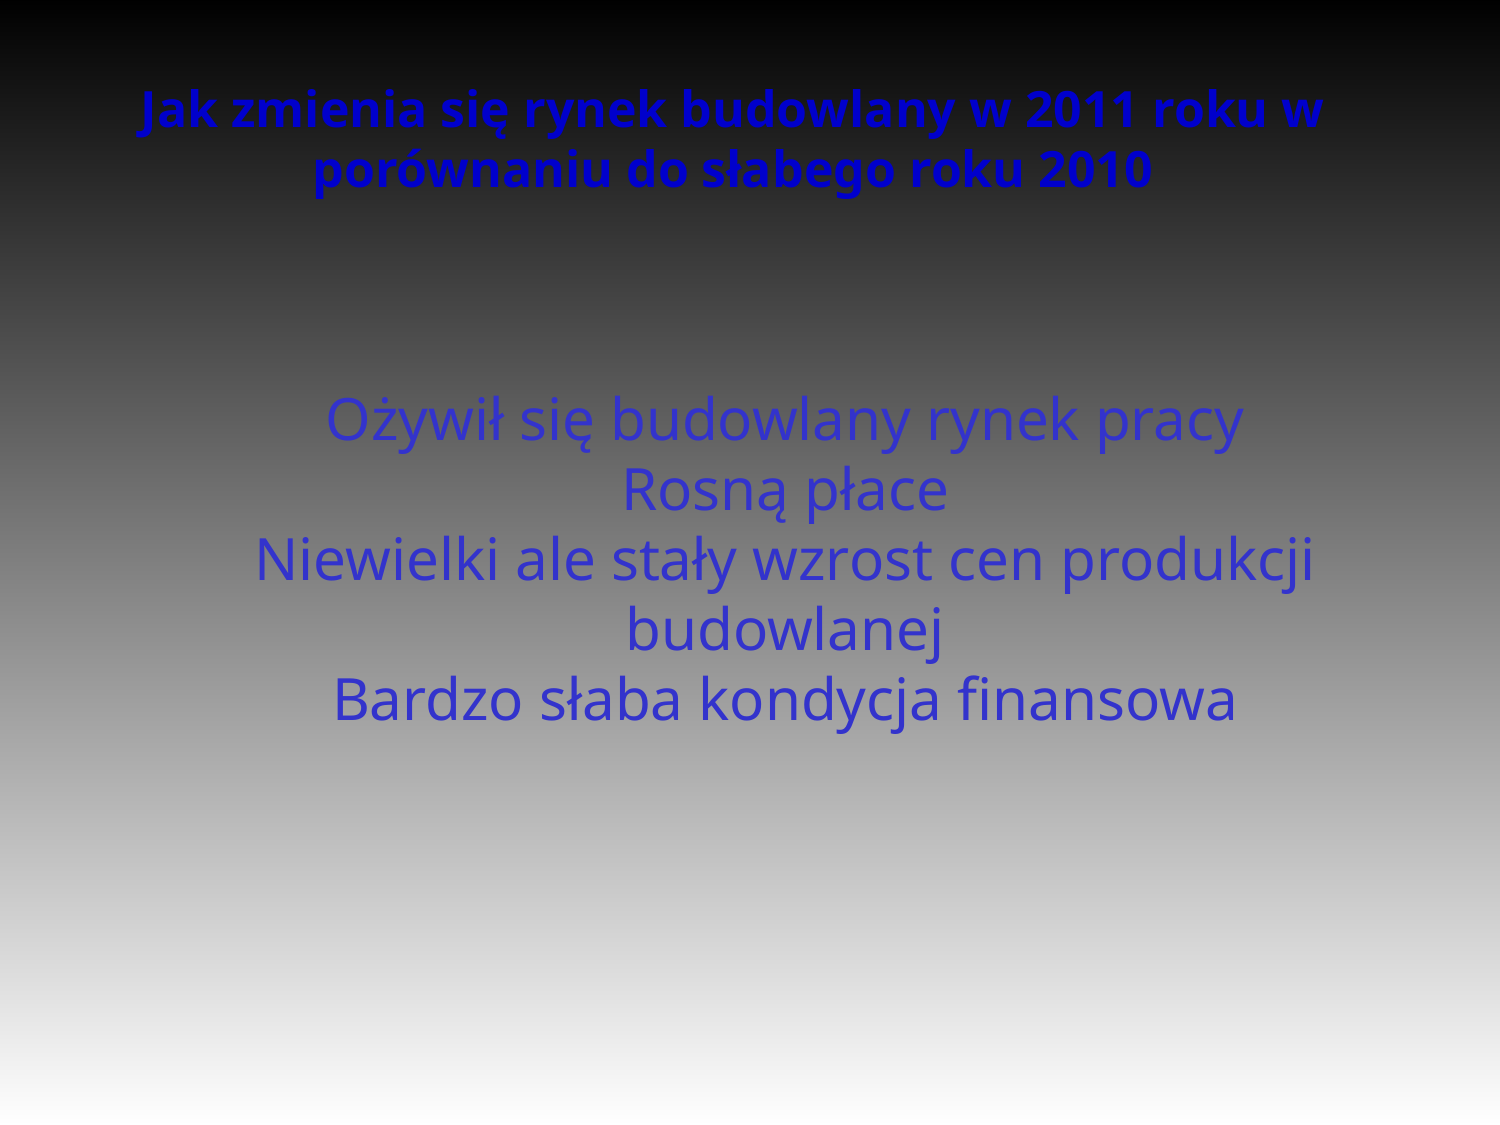

# Jak zmienia się rynek budowlany w 2011 roku w porównaniu do słabego roku 2010
Ożywił się budowlany rynek pracy
Rosną płace
Niewielki ale stały wzrost cen produkcji budowlanej
Bardzo słaba kondycja finansowa